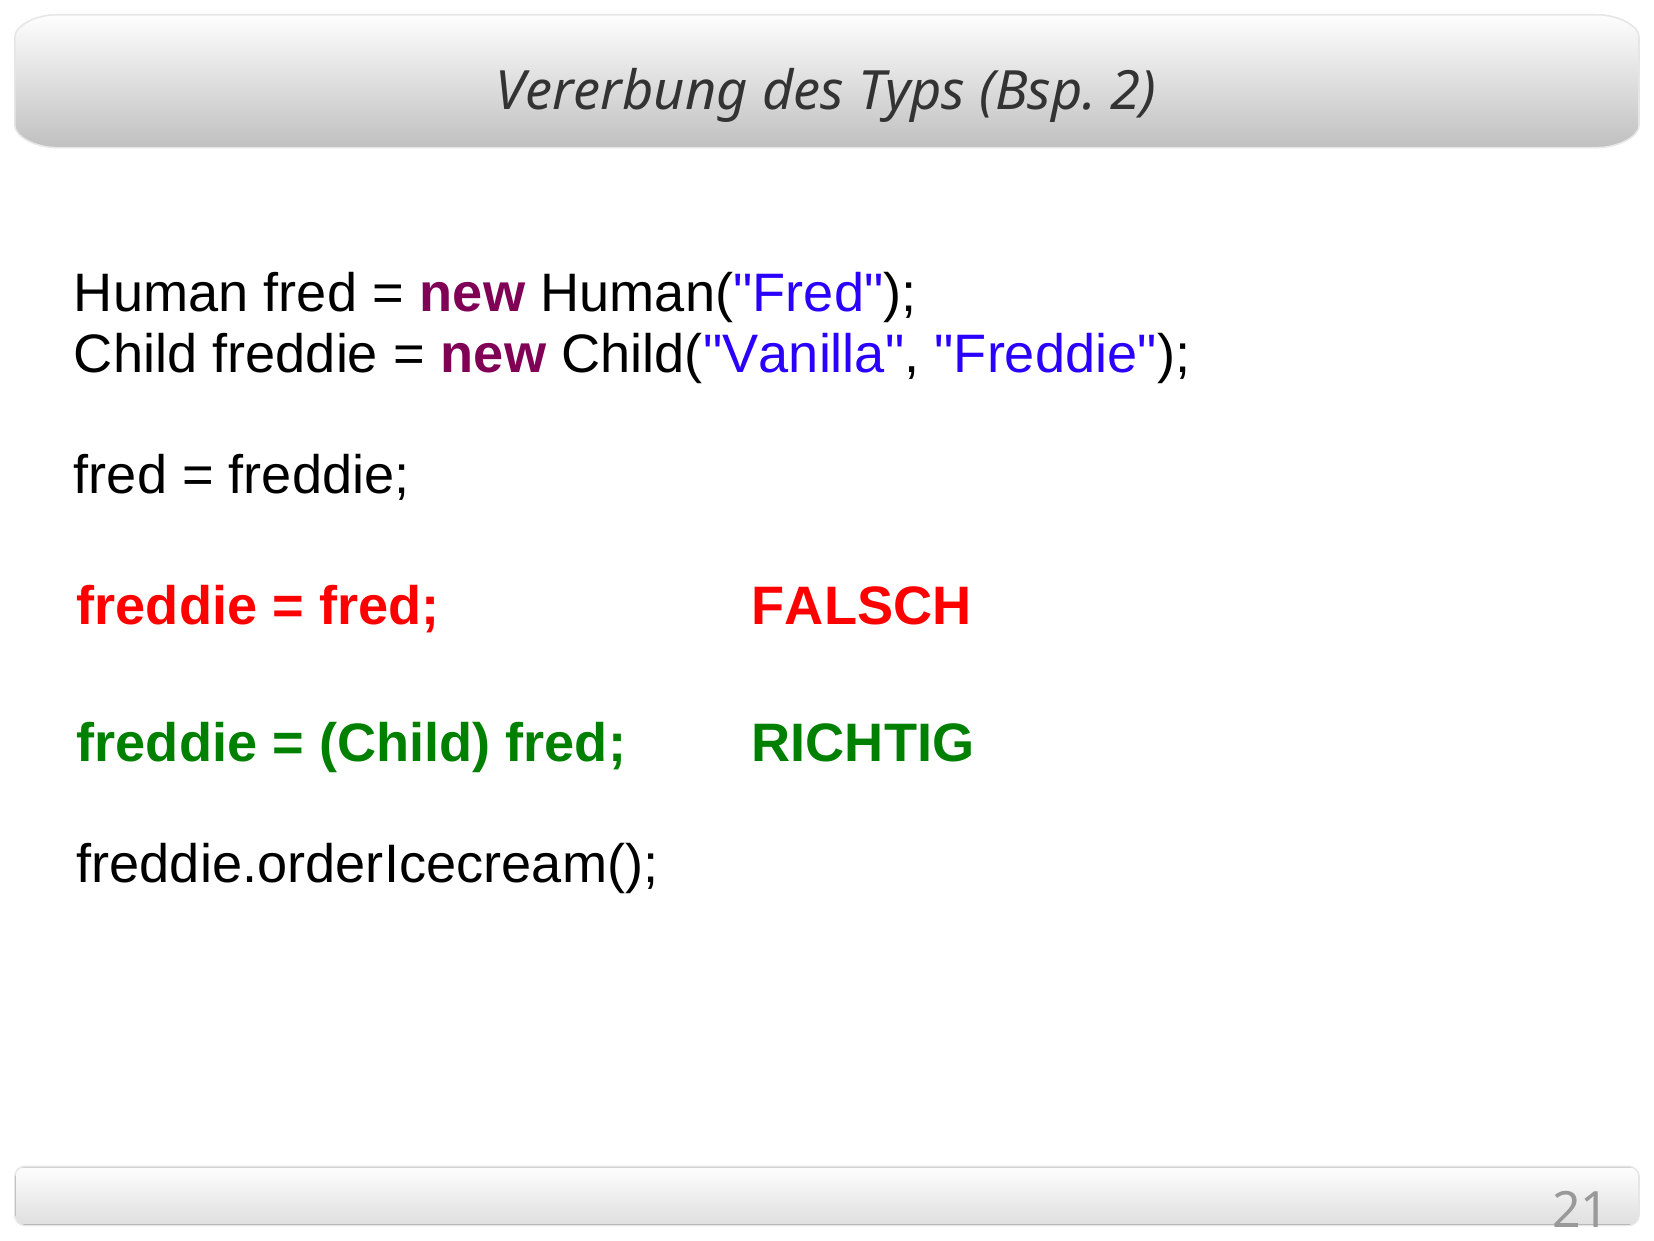

# Vererbung des Typs (Bsp. 2)
Human fred = new Human("Fred");
Child freddie = new Child("Vanilla", "Freddie");
fred = freddie;
freddie = fred; 		FALSCH
freddie = (Child) fred; 		RICHTIG
freddie.orderIcecream();